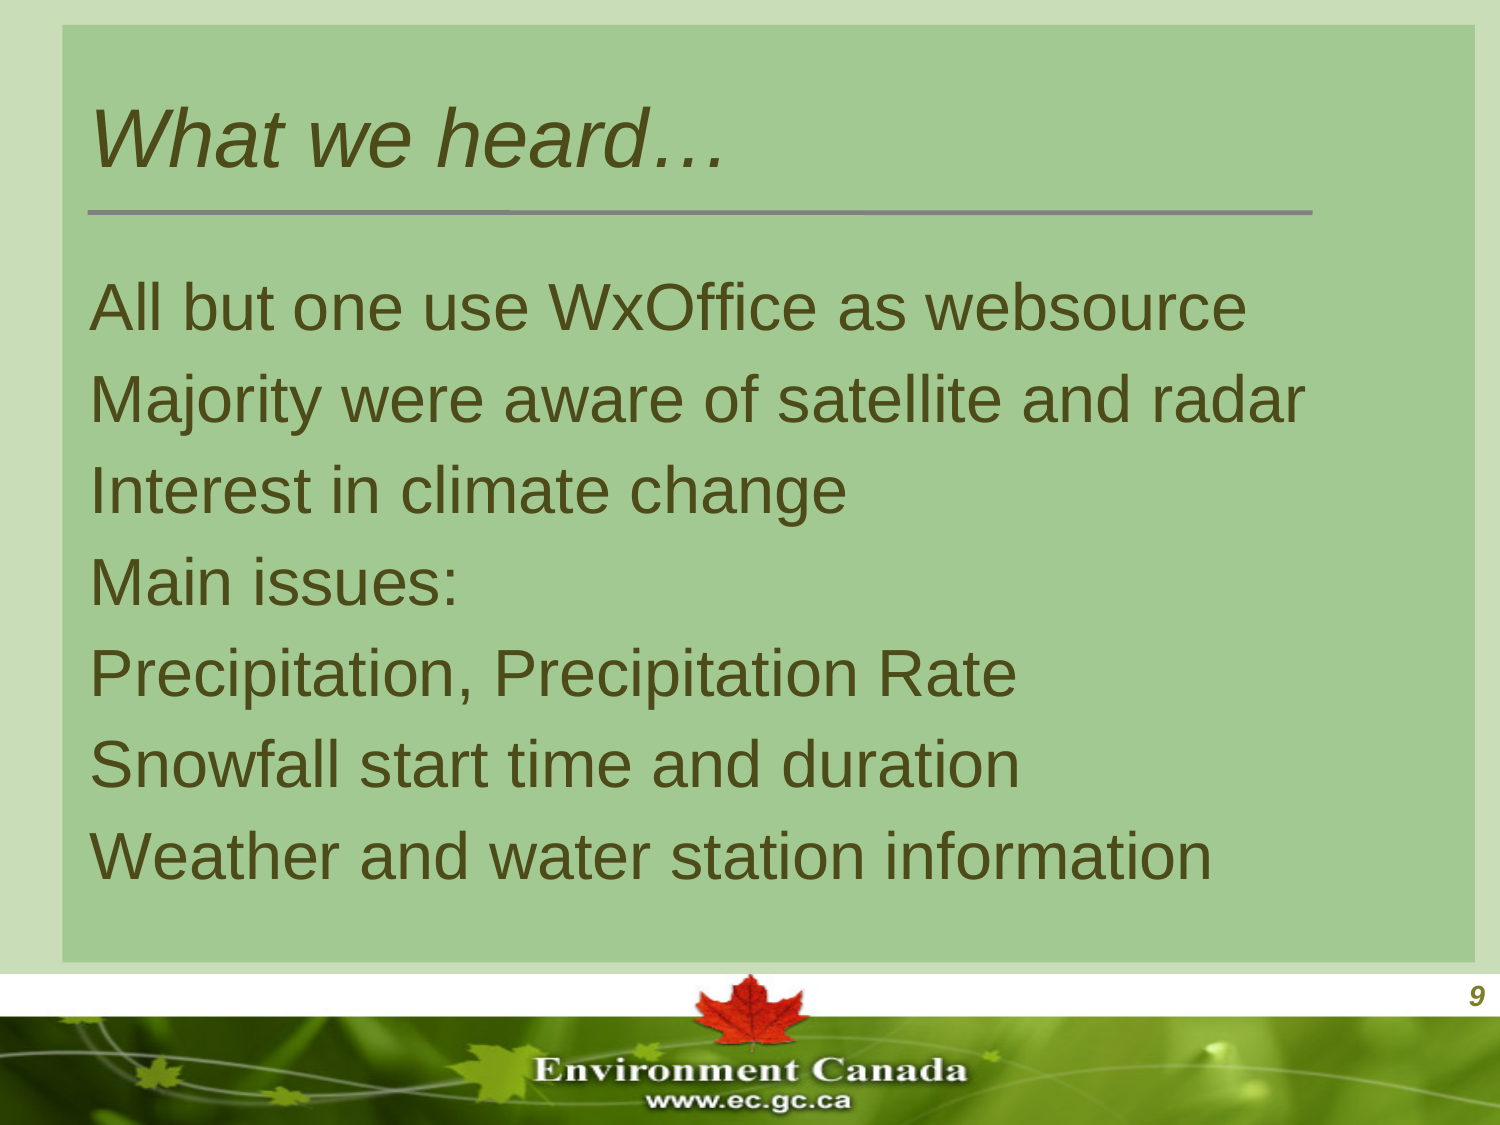

# What we heard…
All but one use WxOffice as websource
Majority were aware of satellite and radar
Interest in climate change
Main issues:
Precipitation, Precipitation Rate
Snowfall start time and duration
Weather and water station information
9